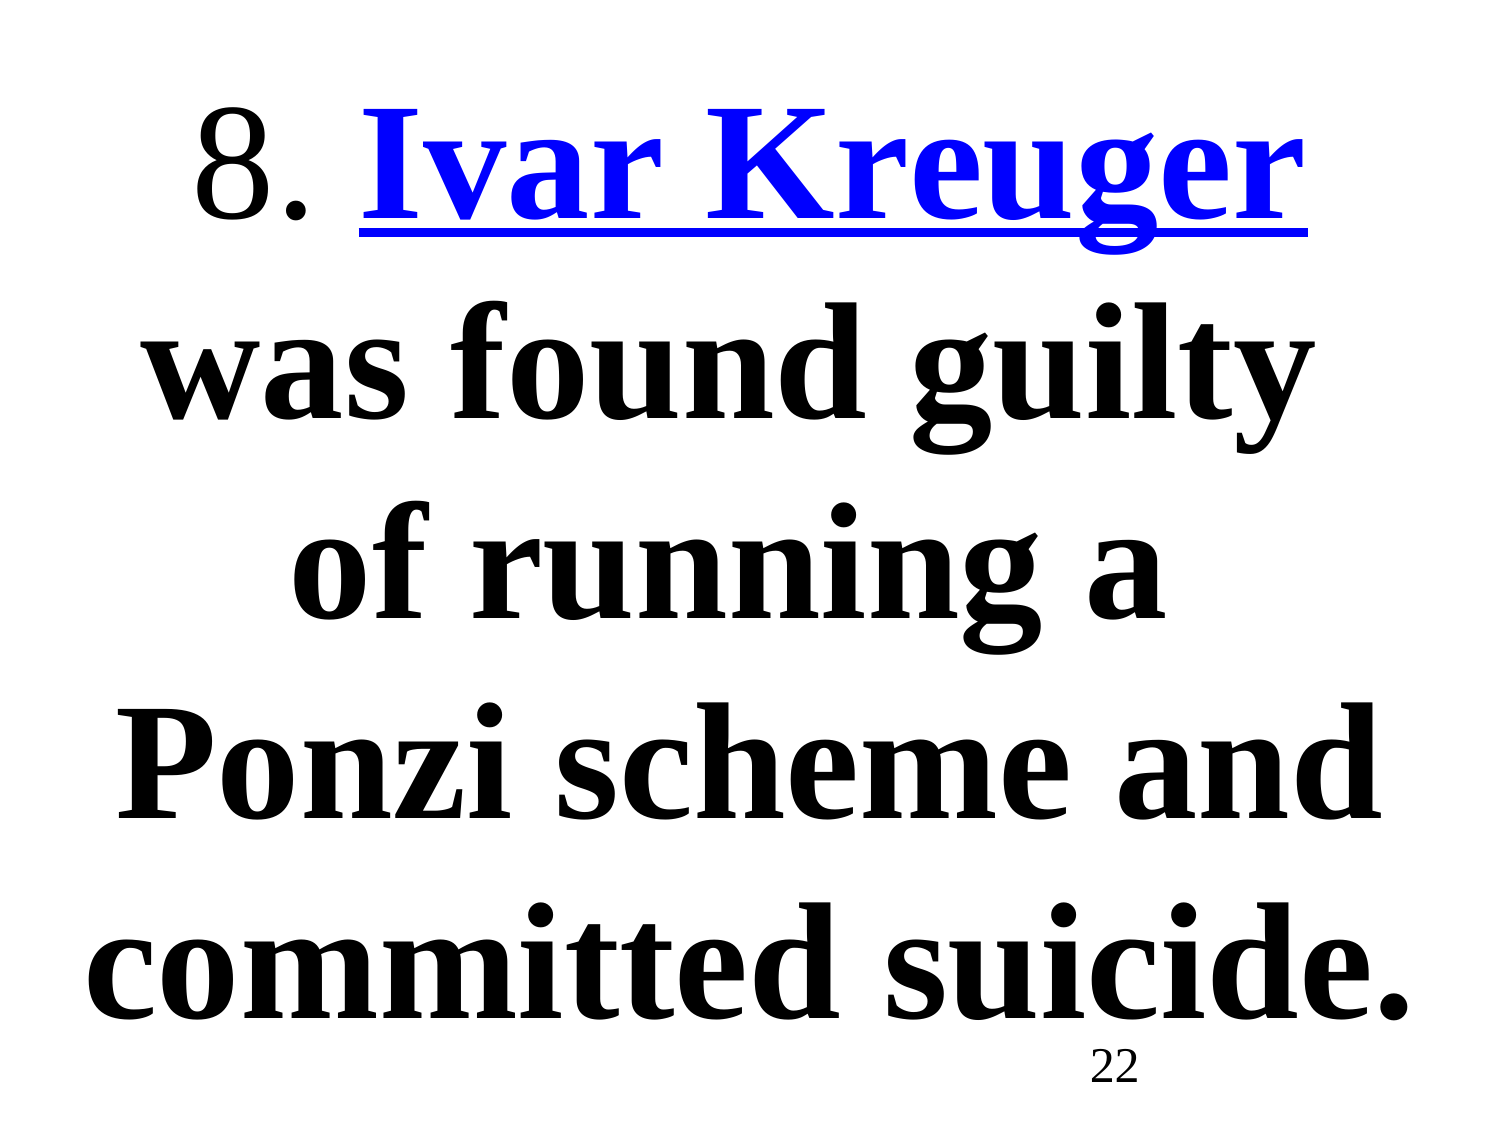

8. Ivar Kreuger was found guilty
of running a
Ponzi scheme and committed suicide.
22